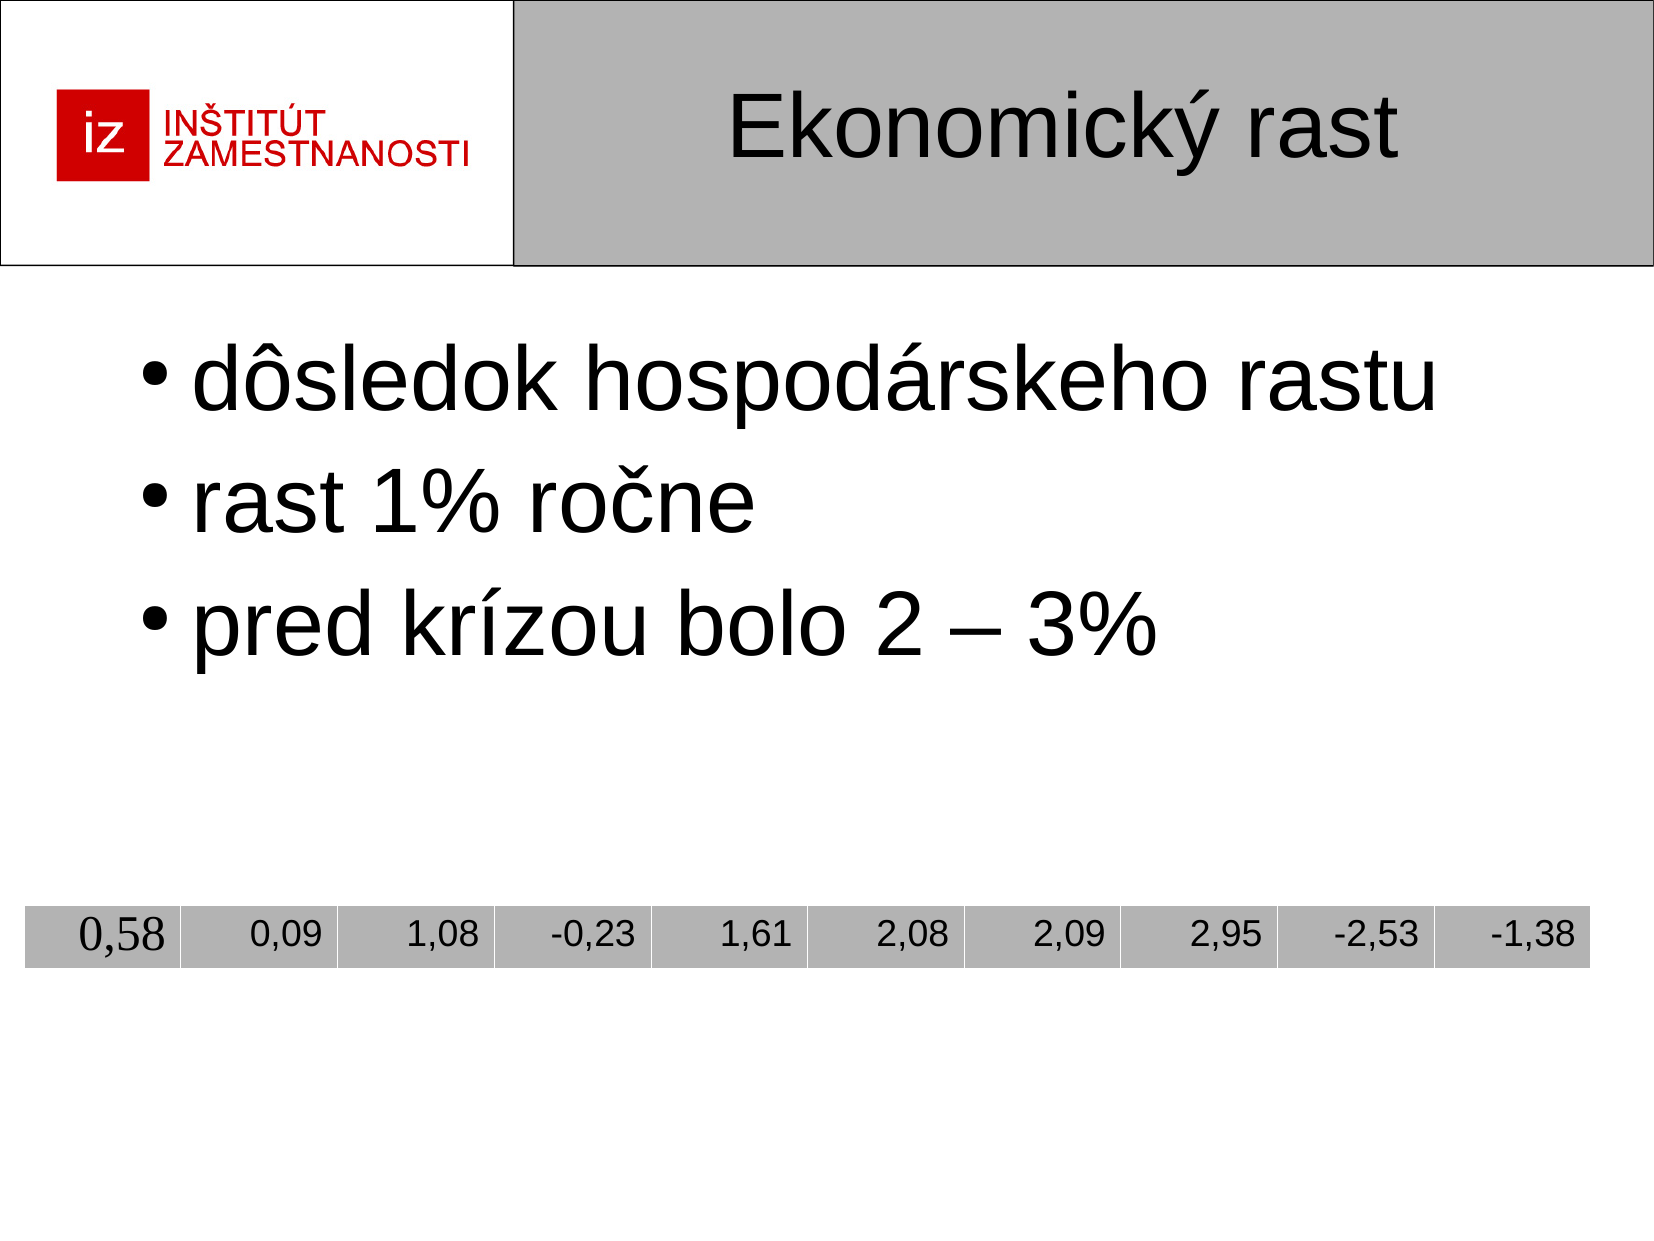

# Ekonomický rast
dôsledok hospodárskeho rastu
rast 1% ročne
pred krízou bolo 2 – 3%
| 0,58 | 0,09 | 1,08 | -0,23 | 1,61 | 2,08 | 2,09 | 2,95 | -2,53 | -1,38 |
| --- | --- | --- | --- | --- | --- | --- | --- | --- | --- |